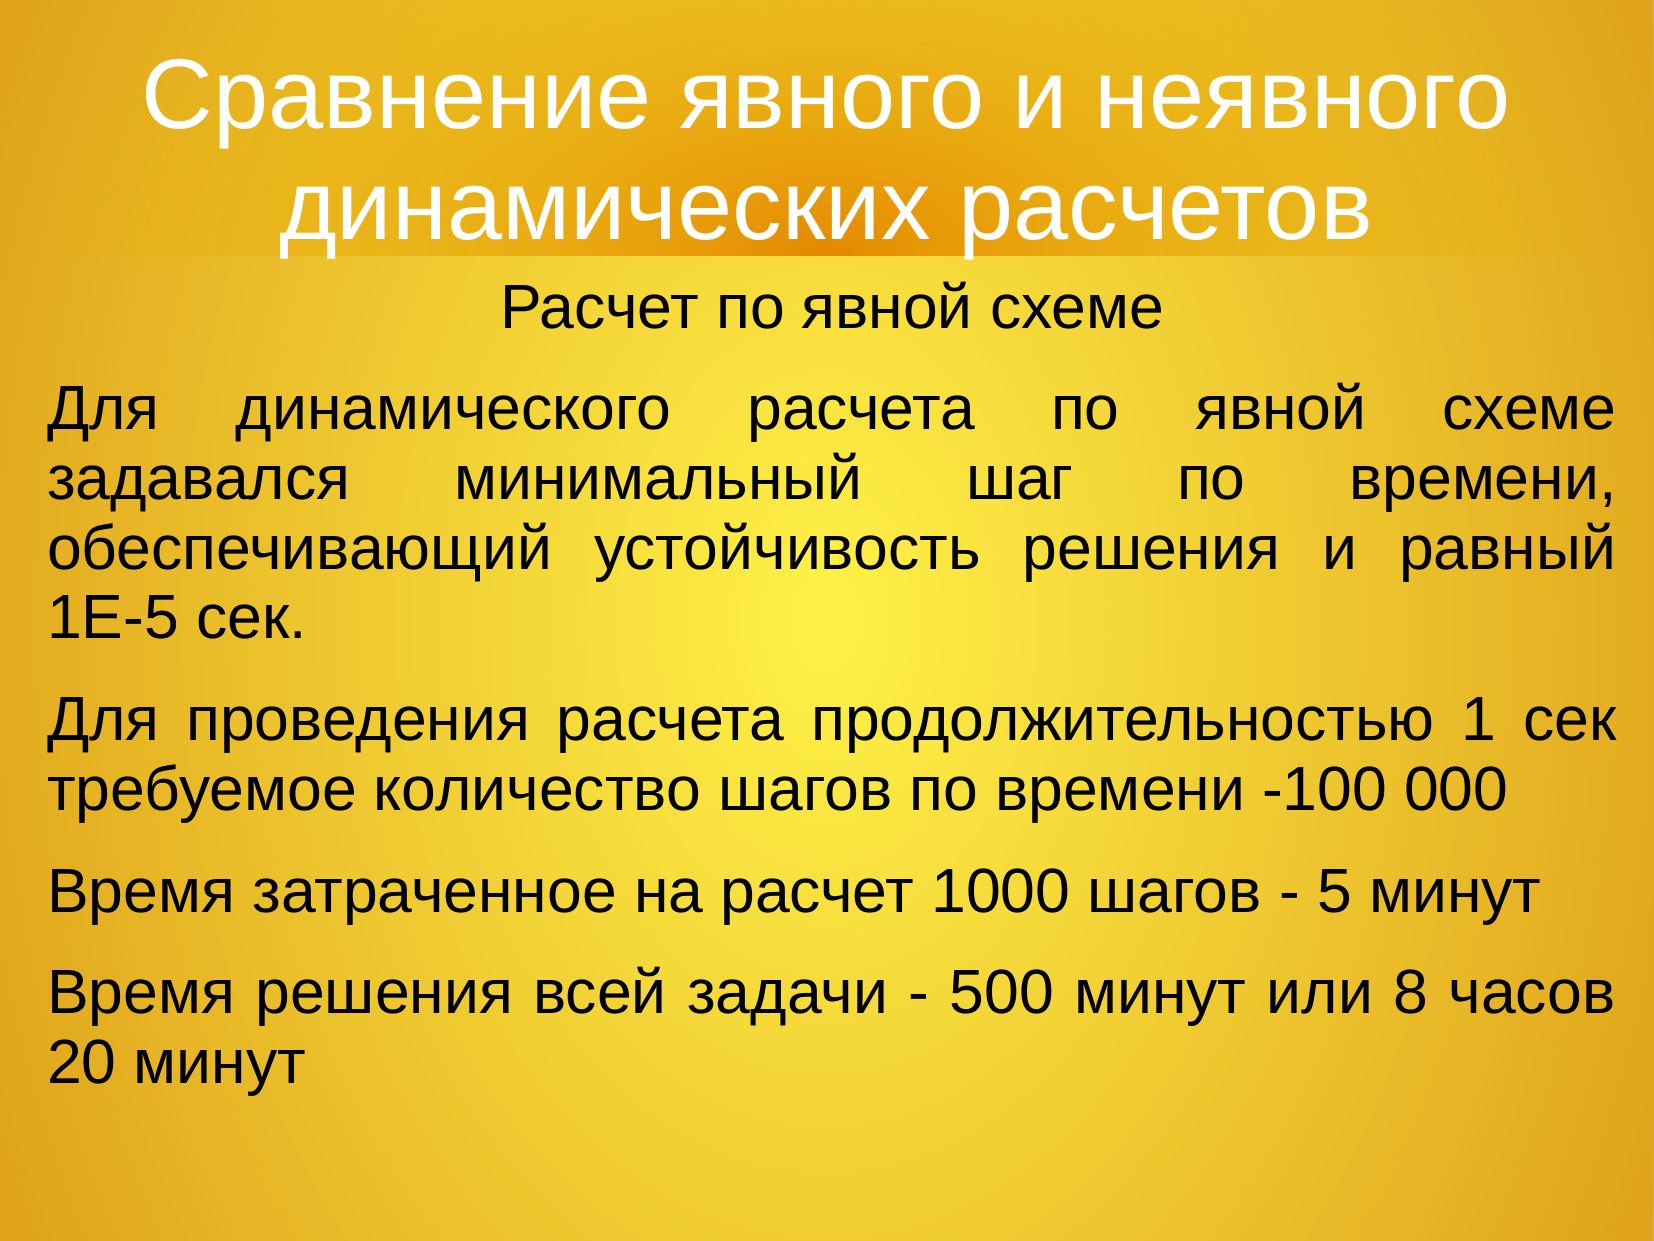

# Сравнение явного и неявного динамических расчетов
Расчет по явной схеме
Для динамического расчета по явной схеме задавался минимальный шаг по времени, обеспечивающий устойчивость решения и равный 1Е-5 сек.
Для проведения расчета продолжительностью 1 сек требуемое количество шагов по времени -100 000
Время затраченное на расчет 1000 шагов - 5 минут
Время решения всей задачи - 500 минут или 8 часов 20 минут